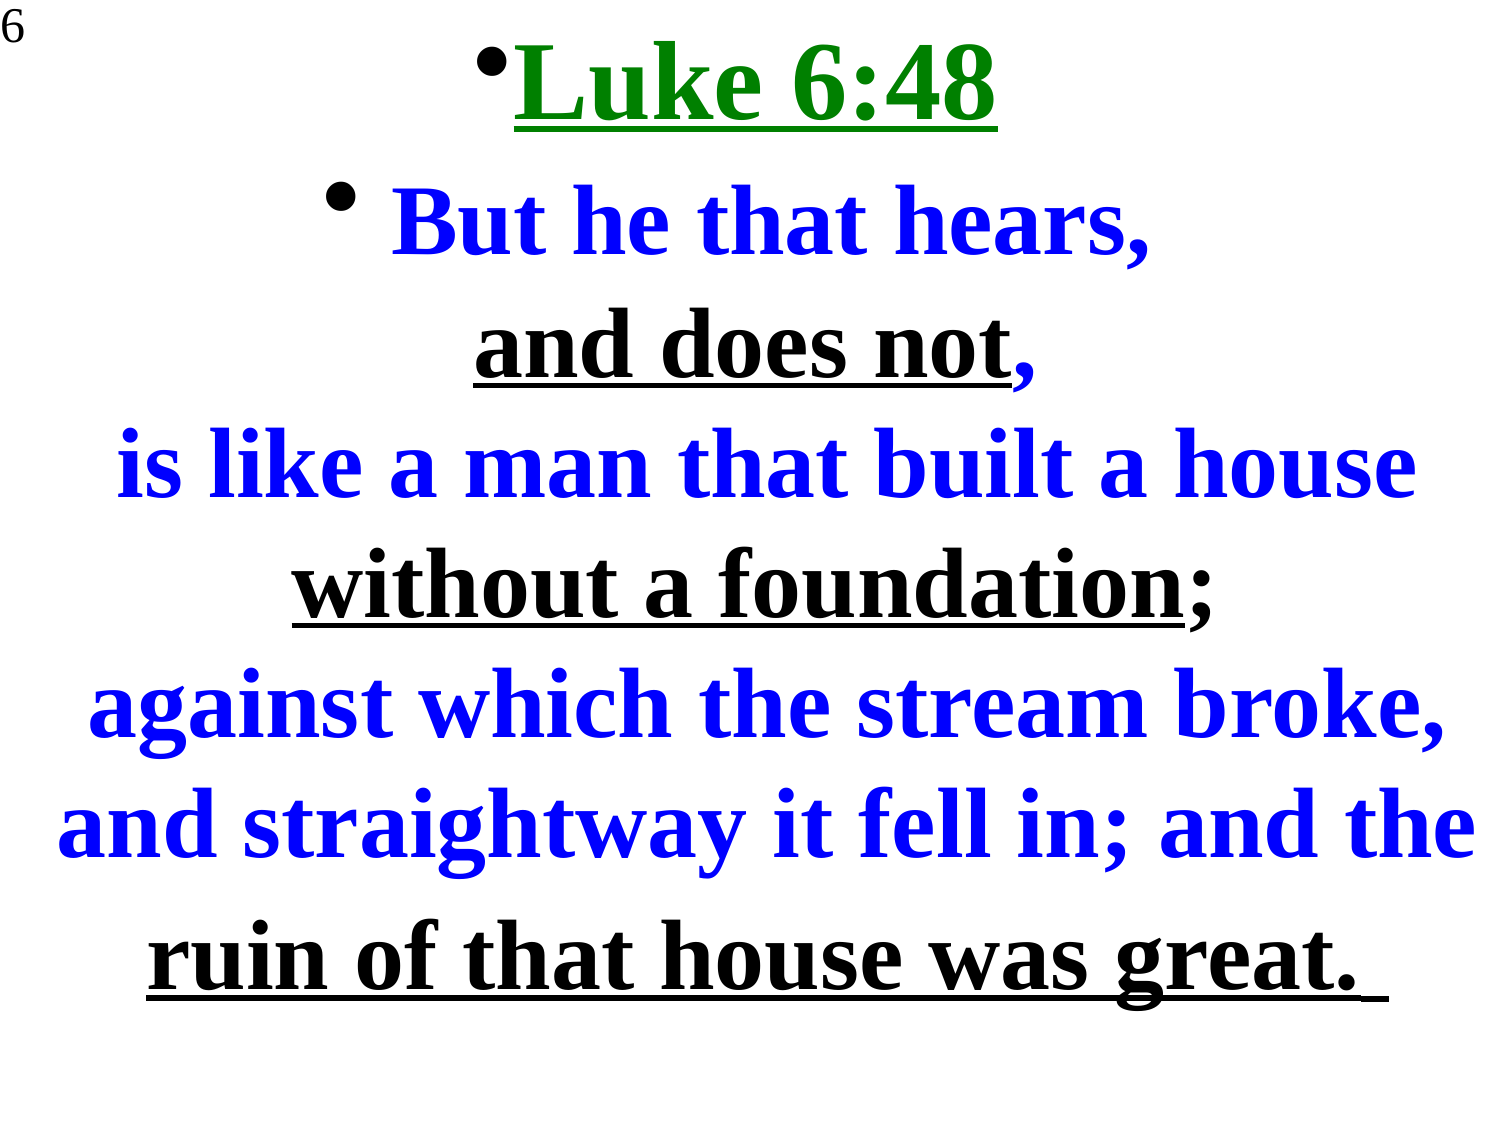

Luke 6:48
 But he that hears,
and does not,
is like a man that built a house without a foundation;
against which the stream broke, and straightway it fell in; and the ruin of that house was great.